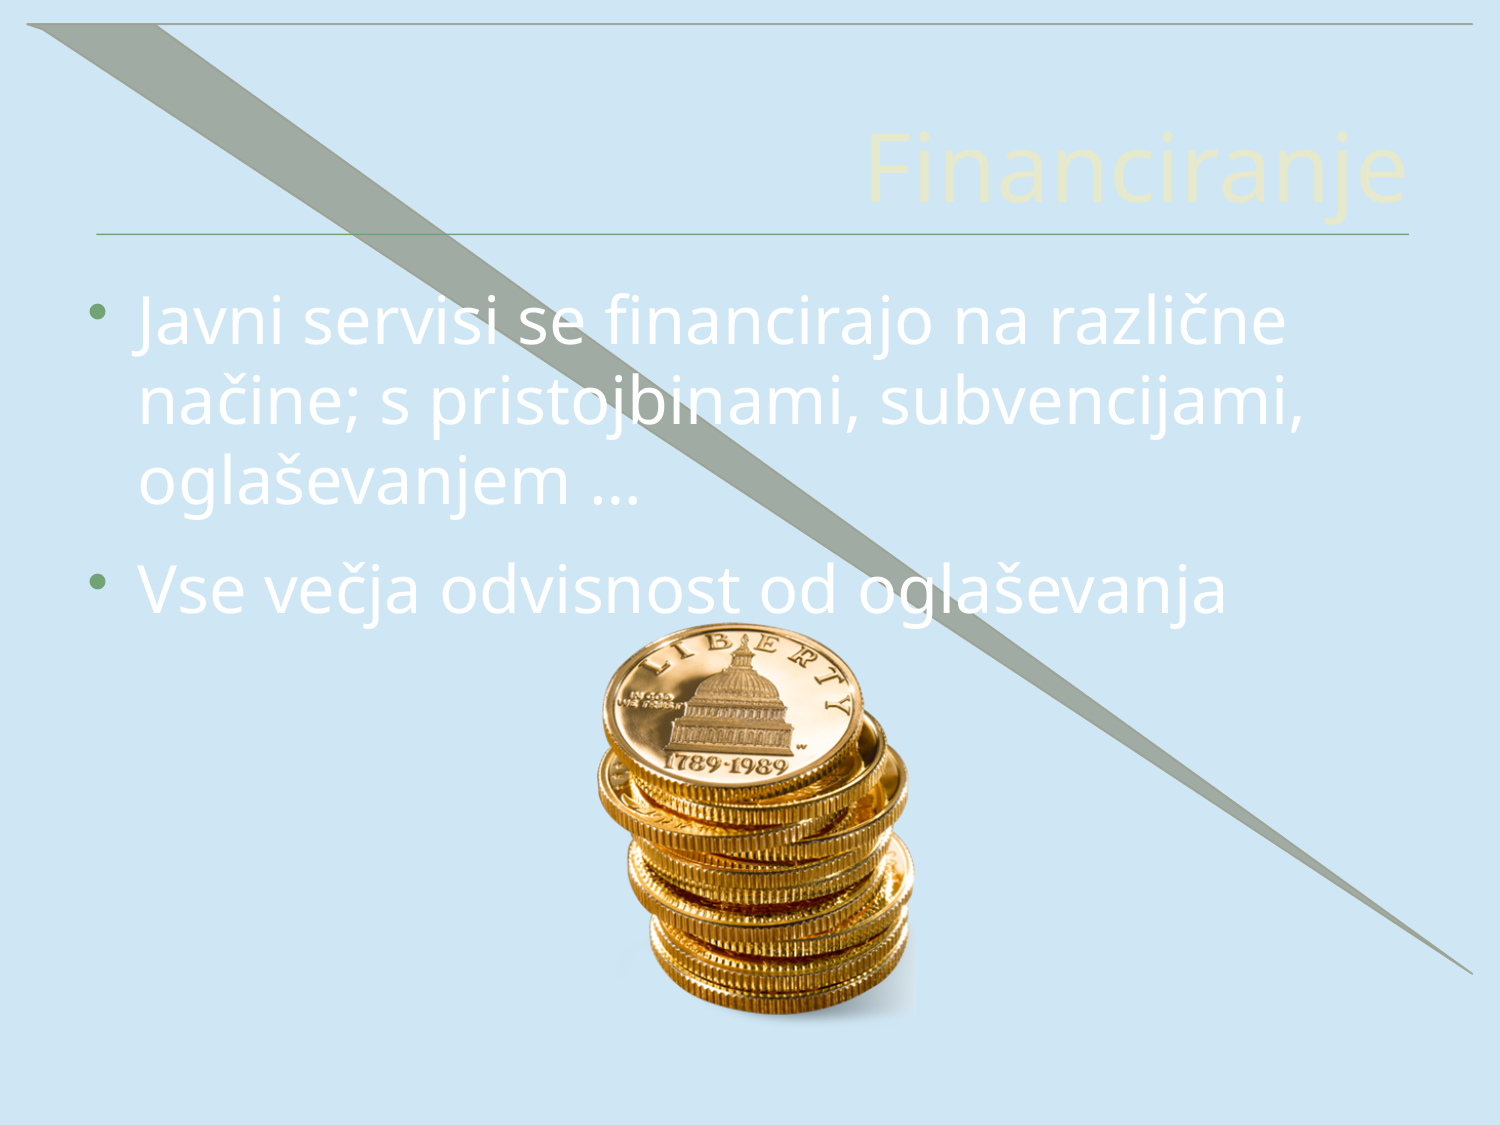

# Financiranje
Javni servisi se financirajo na različne načine; s pristojbinami, subvencijami, oglaševanjem …
Vse večja odvisnost od oglaševanja